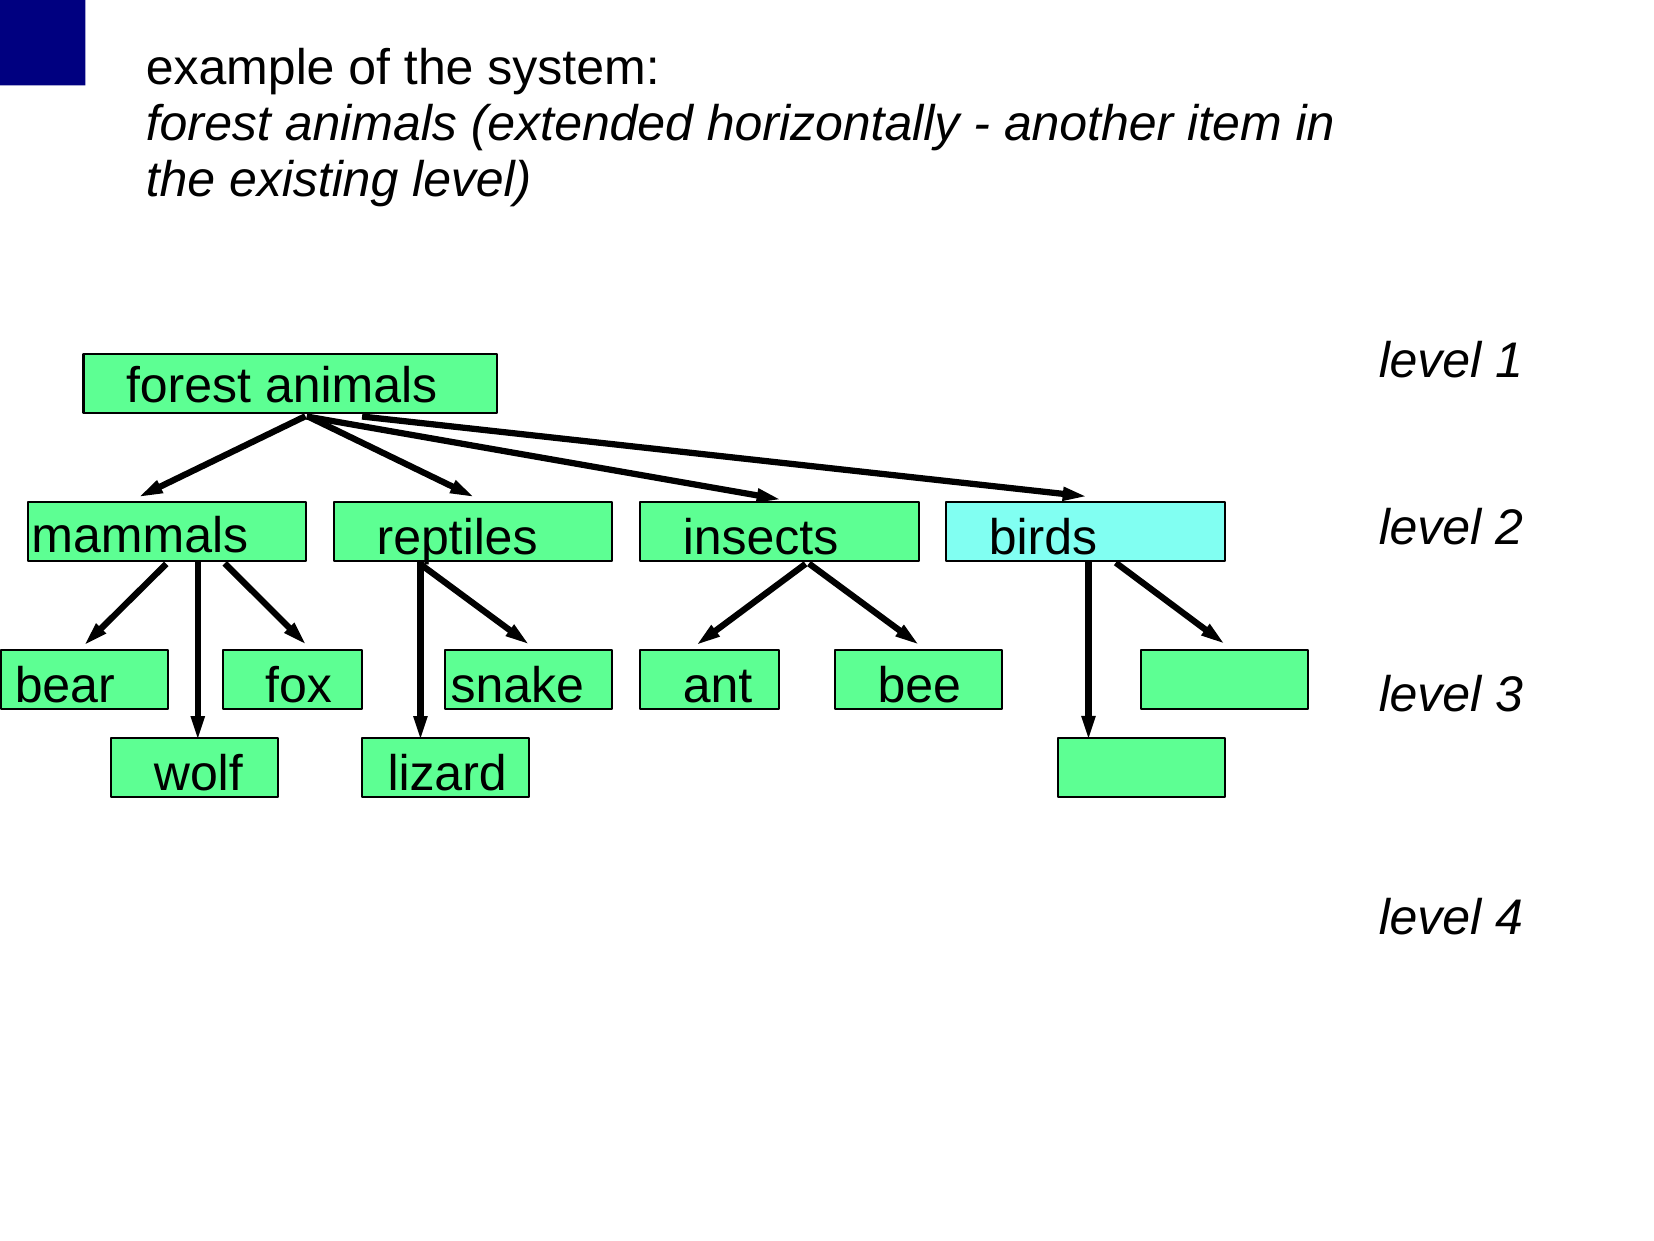

example of the system:
forest animals (extended horizontally - another item in the existing level)
level 1
level 2
level 3
level 4
forest animals
mammals
birds
reptiles
insects
bear
fox
snake
ant
bee
wolf
lizard